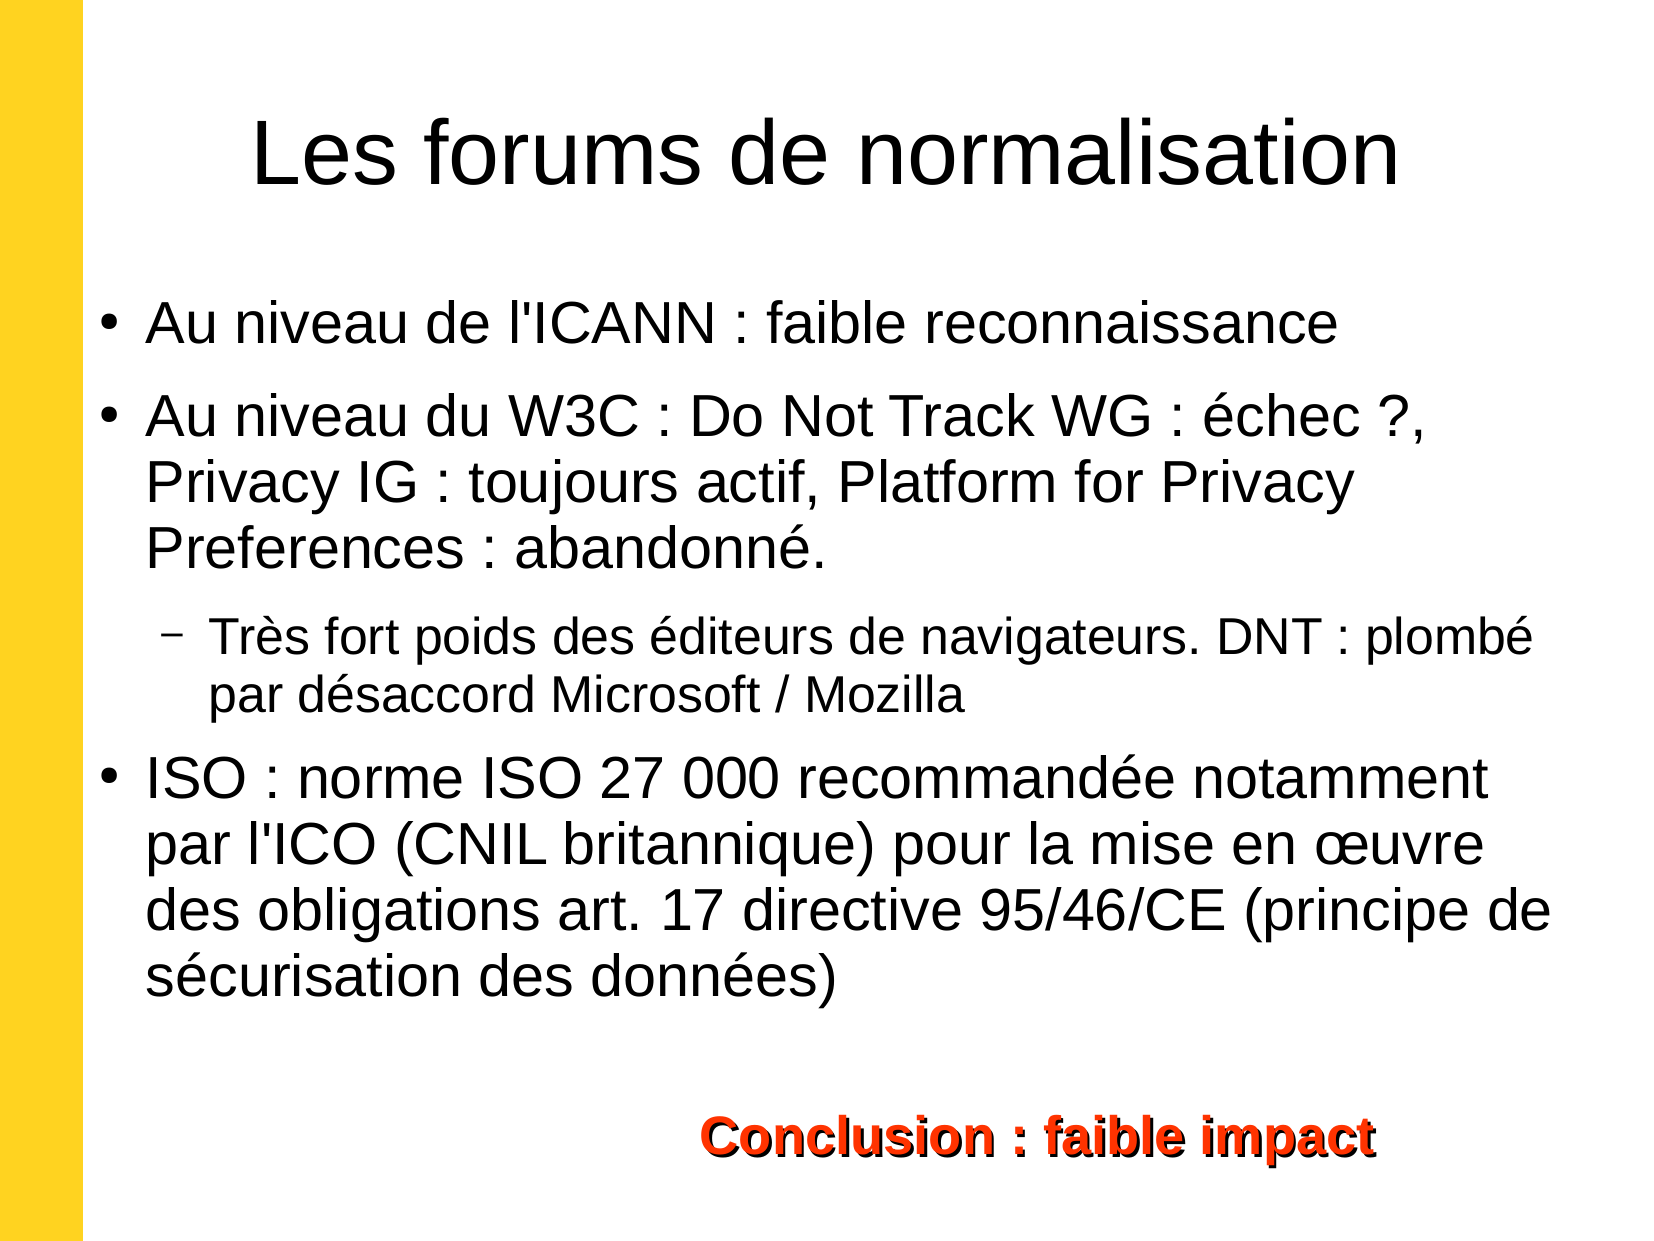

# Les forums de normalisation
Au niveau de l'ICANN : faible reconnaissance
Au niveau du W3C : Do Not Track WG : échec ?, Privacy IG : toujours actif, Platform for Privacy Preferences : abandonné.
Très fort poids des éditeurs de navigateurs. DNT : plombé par désaccord Microsoft / Mozilla
ISO : norme ISO 27 000 recommandée notamment par l'ICO (CNIL britannique) pour la mise en œuvre des obligations art. 17 directive 95/46/CE (principe de sécurisation des données)
Conclusion : faible impact